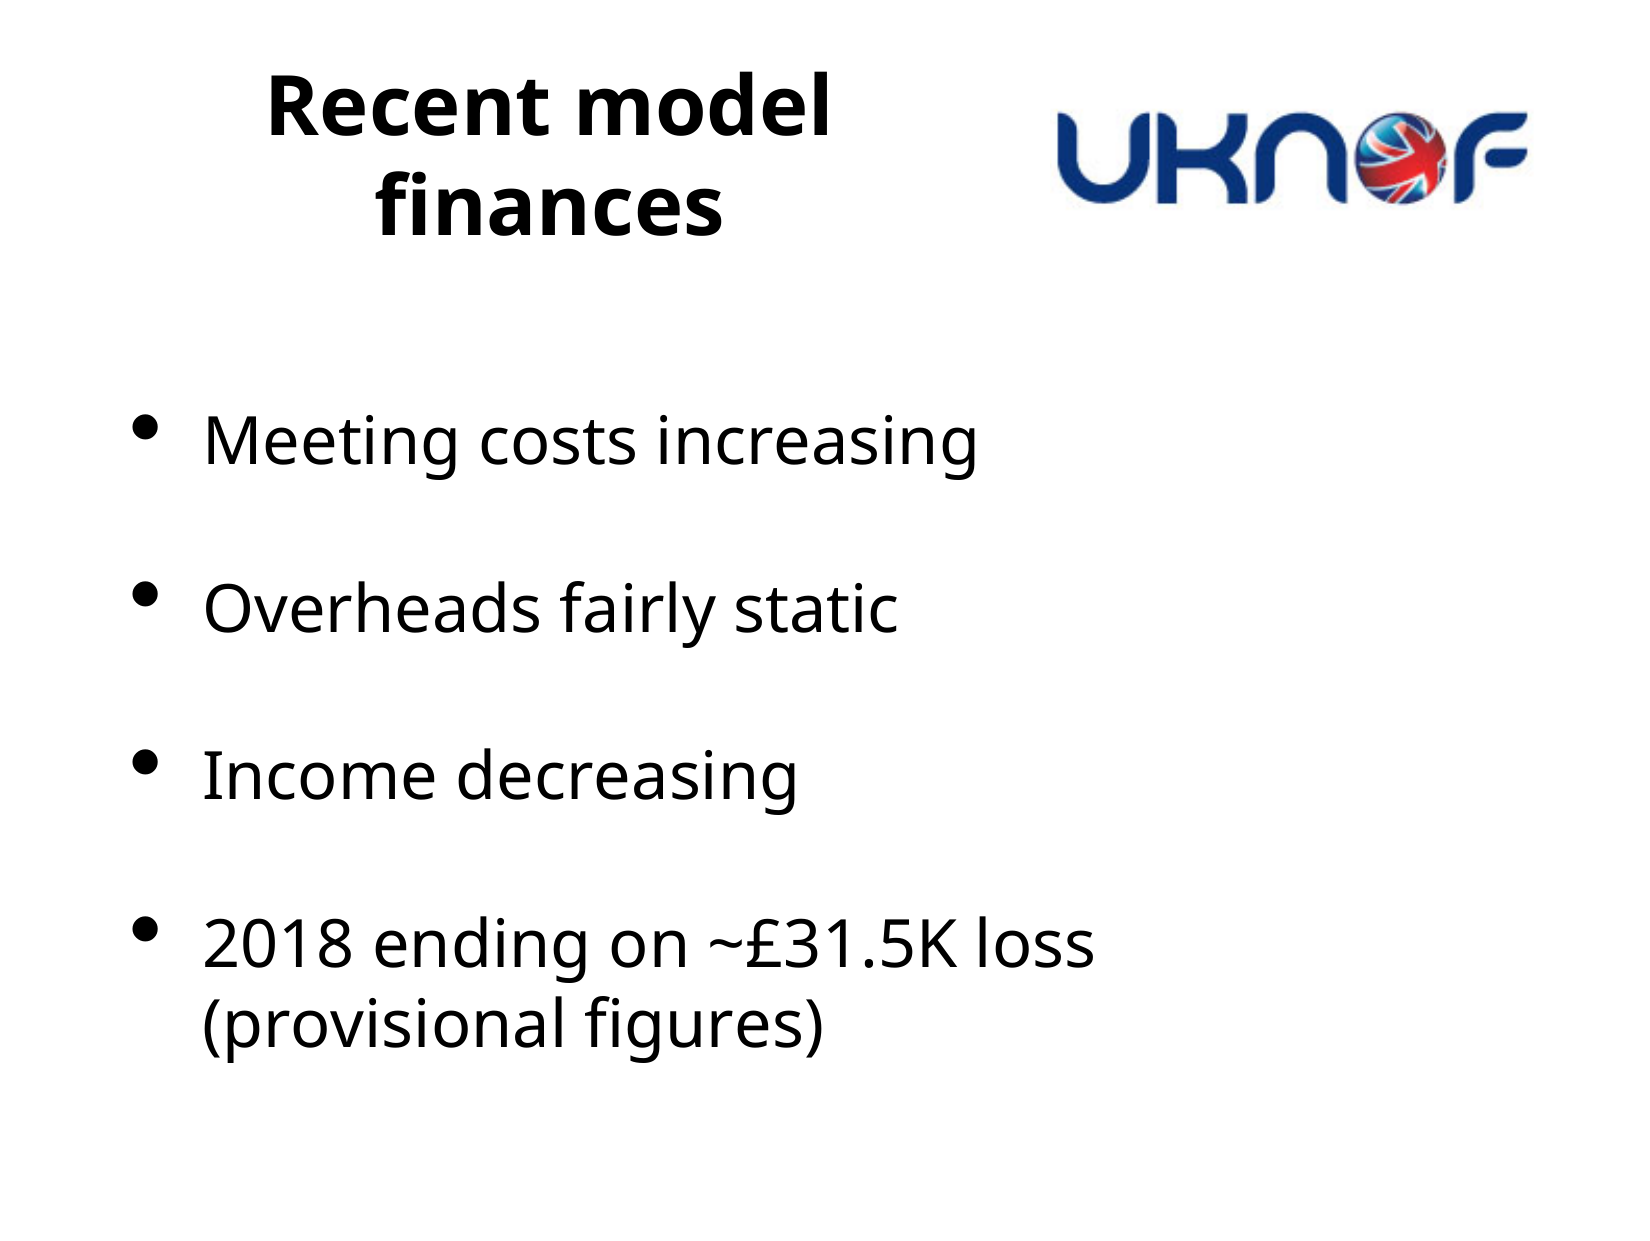

# Recent model finances
Meeting costs increasing
Overheads fairly static
Income decreasing
2018 ending on ~£31.5K loss
(provisional figures)